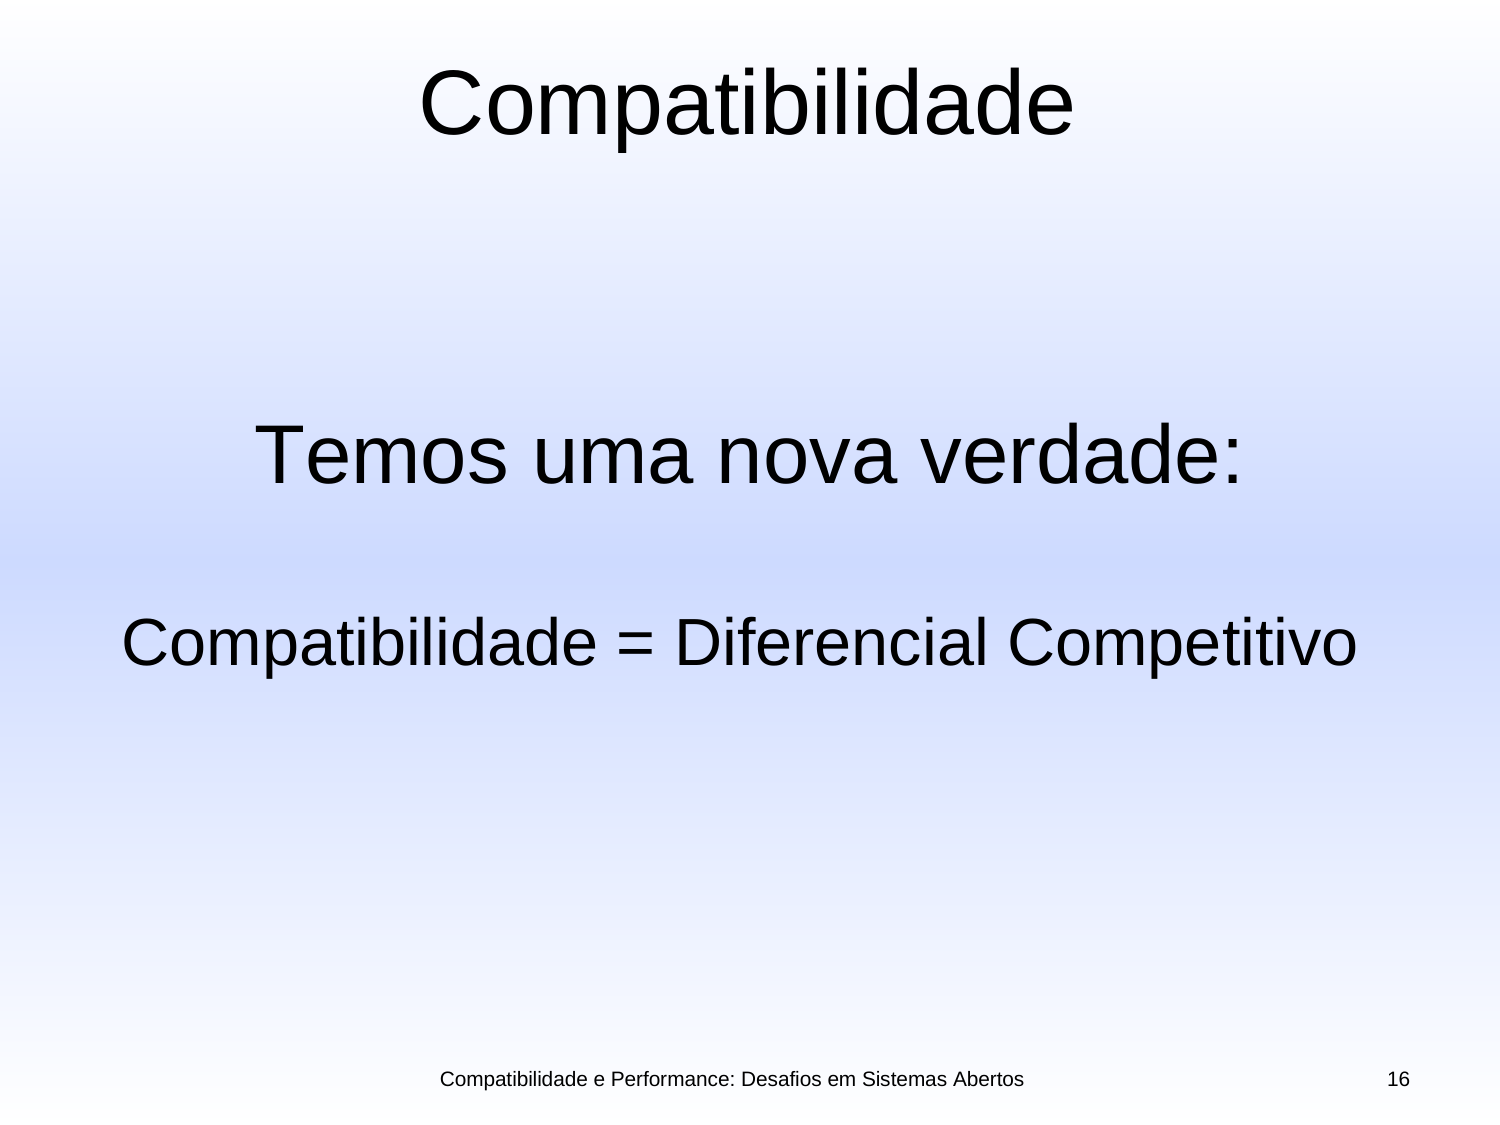

# Compatibilidade
Temos uma nova verdade:
Compatibilidade = Diferencial Competitivo
Compatibilidade e Performance: Desafios em Sistemas Abertos
16